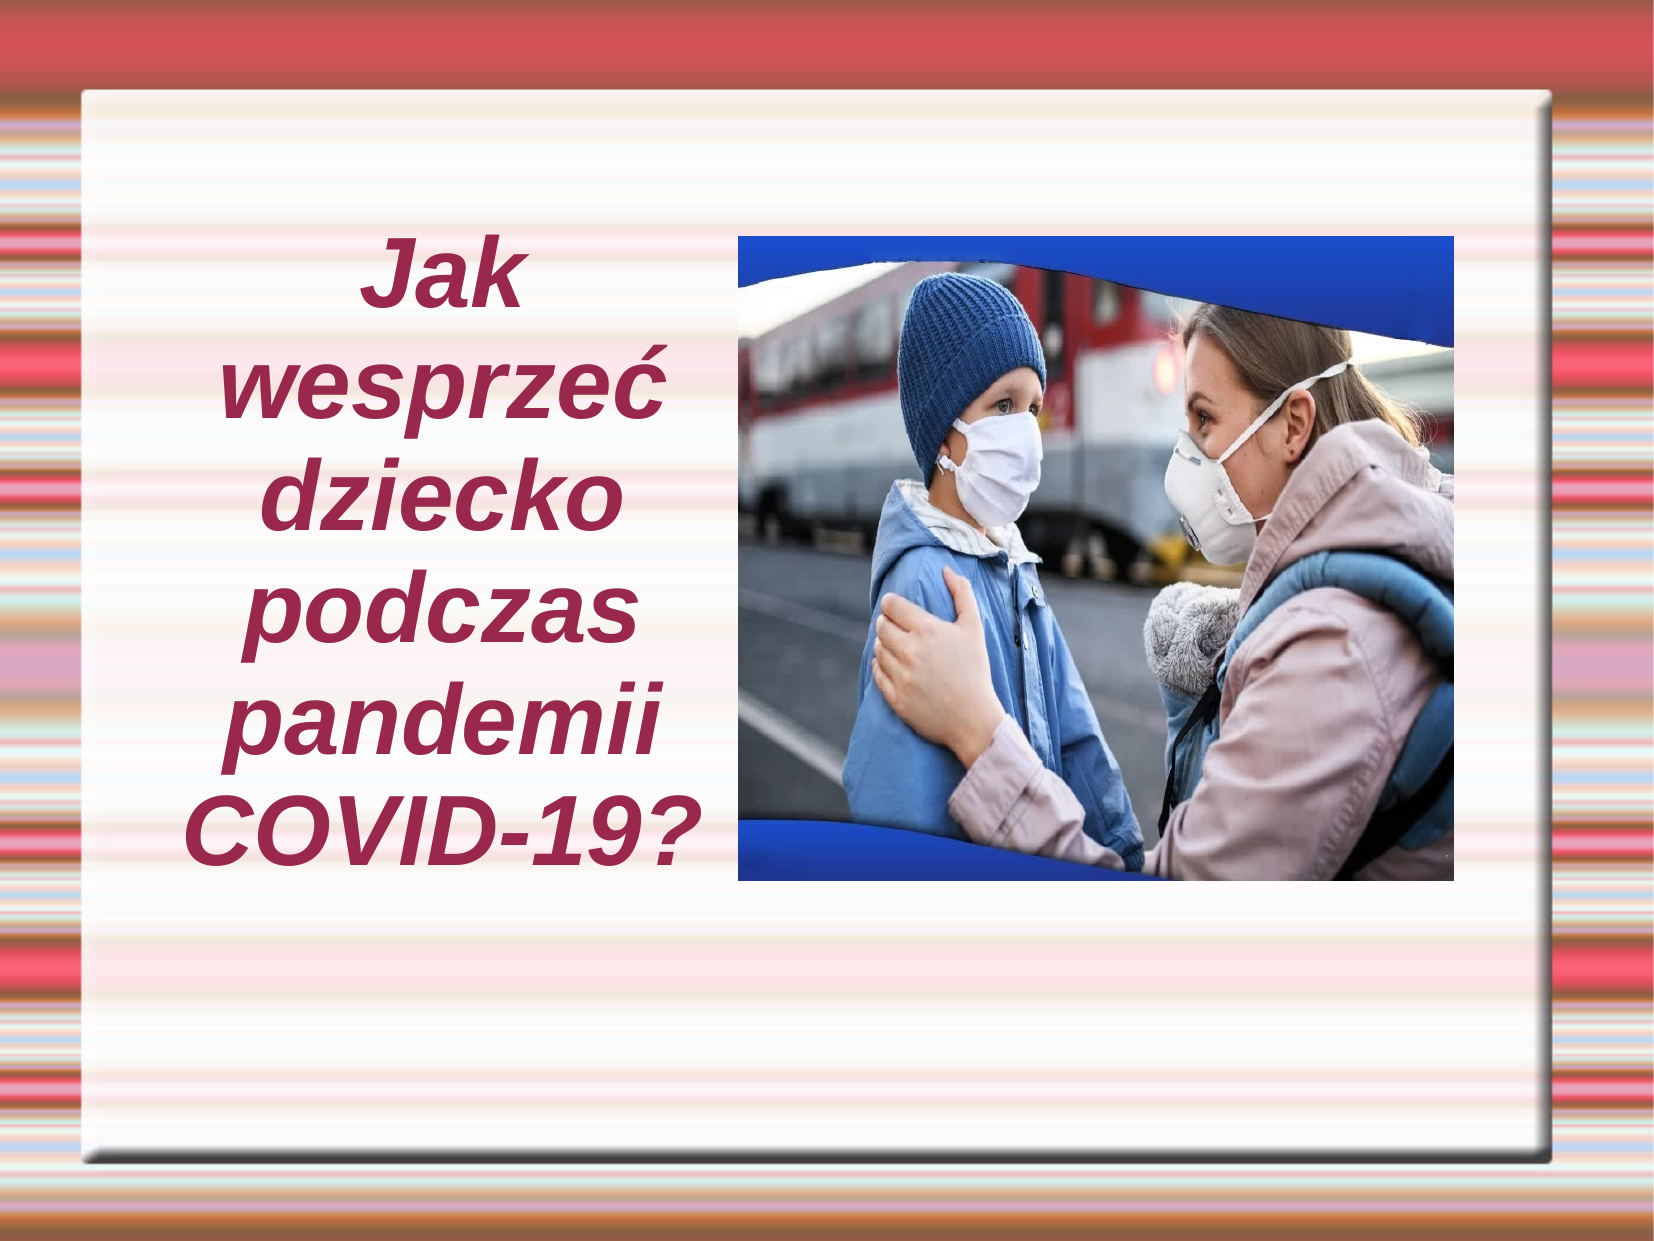

# Jak wesprzeć dziecko podczas pandemii COVID-19?